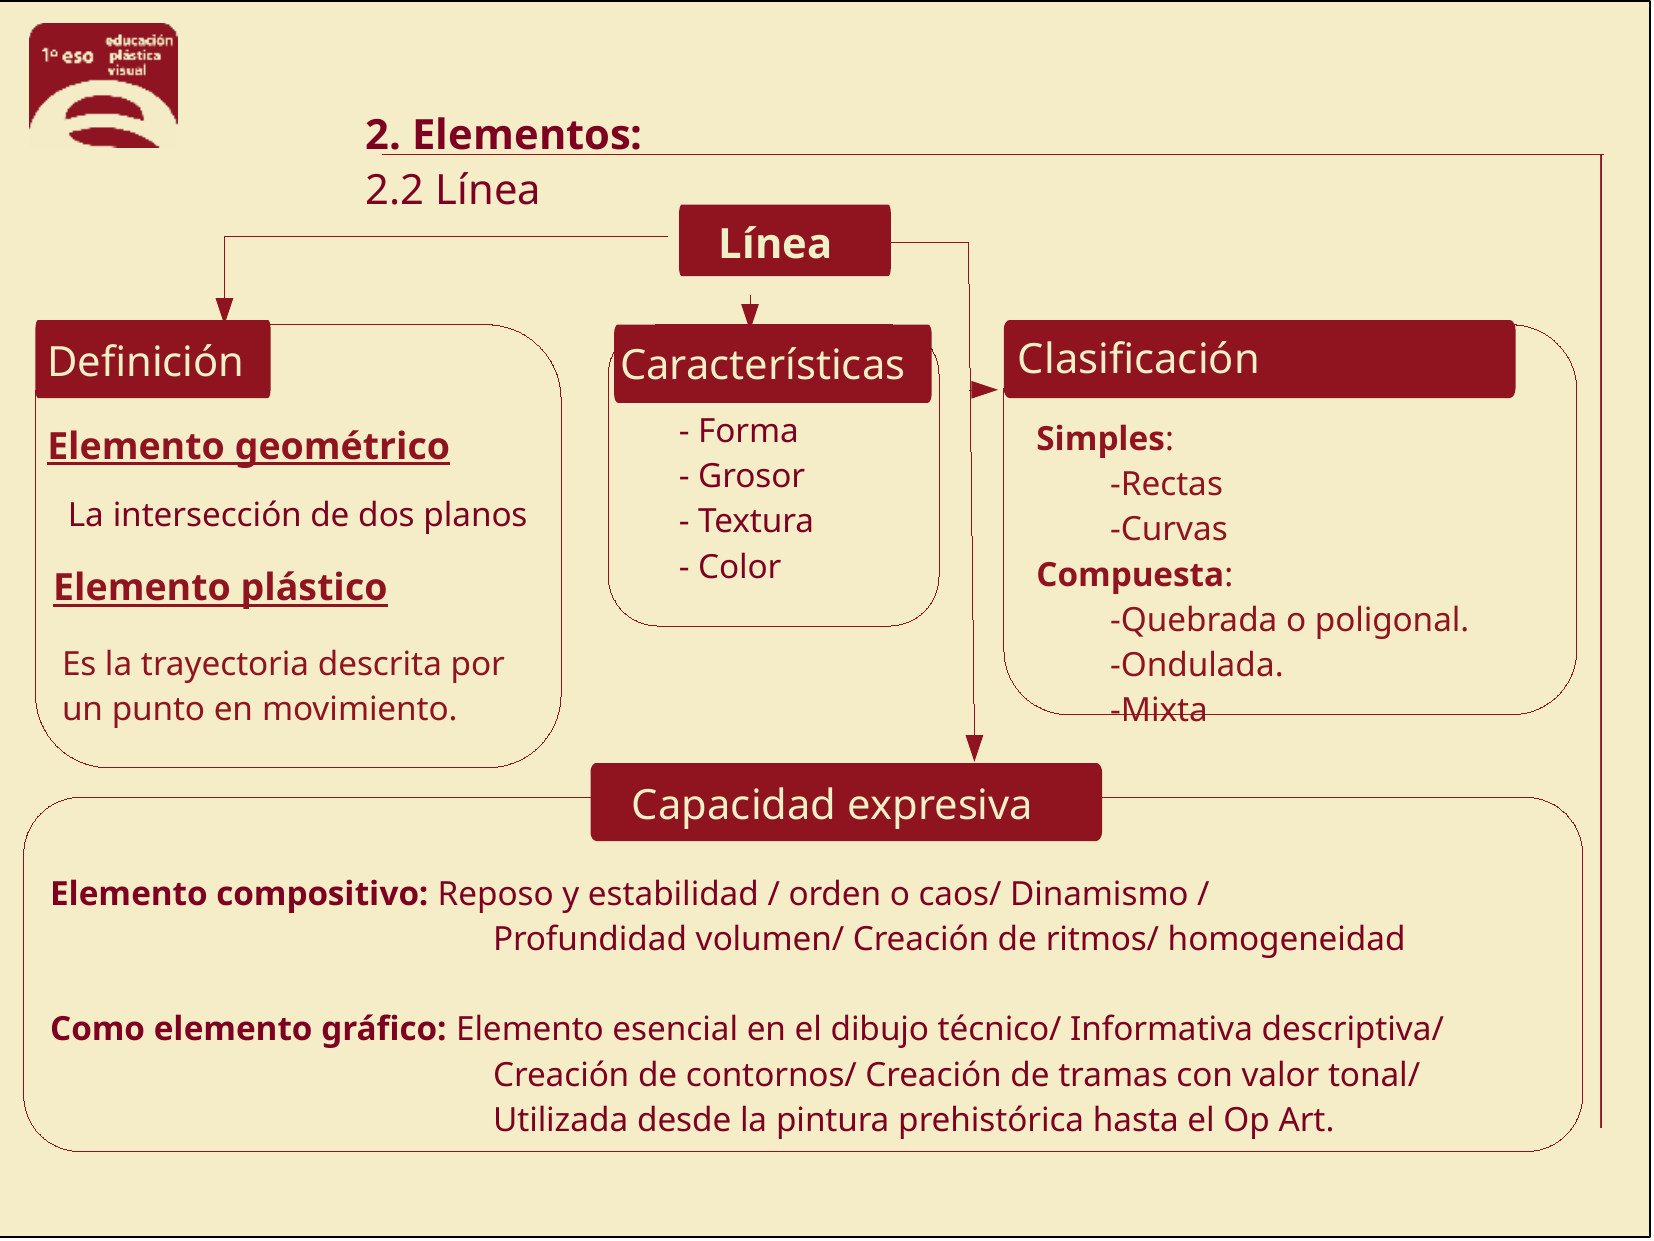

2. Elementos:
	2.2 Línea
Línea
#
Clasificación
Definición
Características
	- Forma
- Grosor
- Textura
- Color
Simples:
	-Rectas
	-Curvas
Compuesta:
	-Quebrada o poligonal.
	-Ondulada.
	-Mixta
Elemento geométrico
La intersección de dos planos
Elemento plástico
Es la trayectoria descrita por
un punto en movimiento.
Capacidad expresiva
Elemento compositivo: Reposo y estabilidad / orden o caos/ Dinamismo /
						Profundidad volumen/ Creación de ritmos/ homogeneidad
Como elemento gráfico: Elemento esencial en el dibujo técnico/ Informativa descriptiva/
						Creación de contornos/ Creación de tramas con valor tonal/
						Utilizada desde la pintura prehistórica hasta el Op Art.